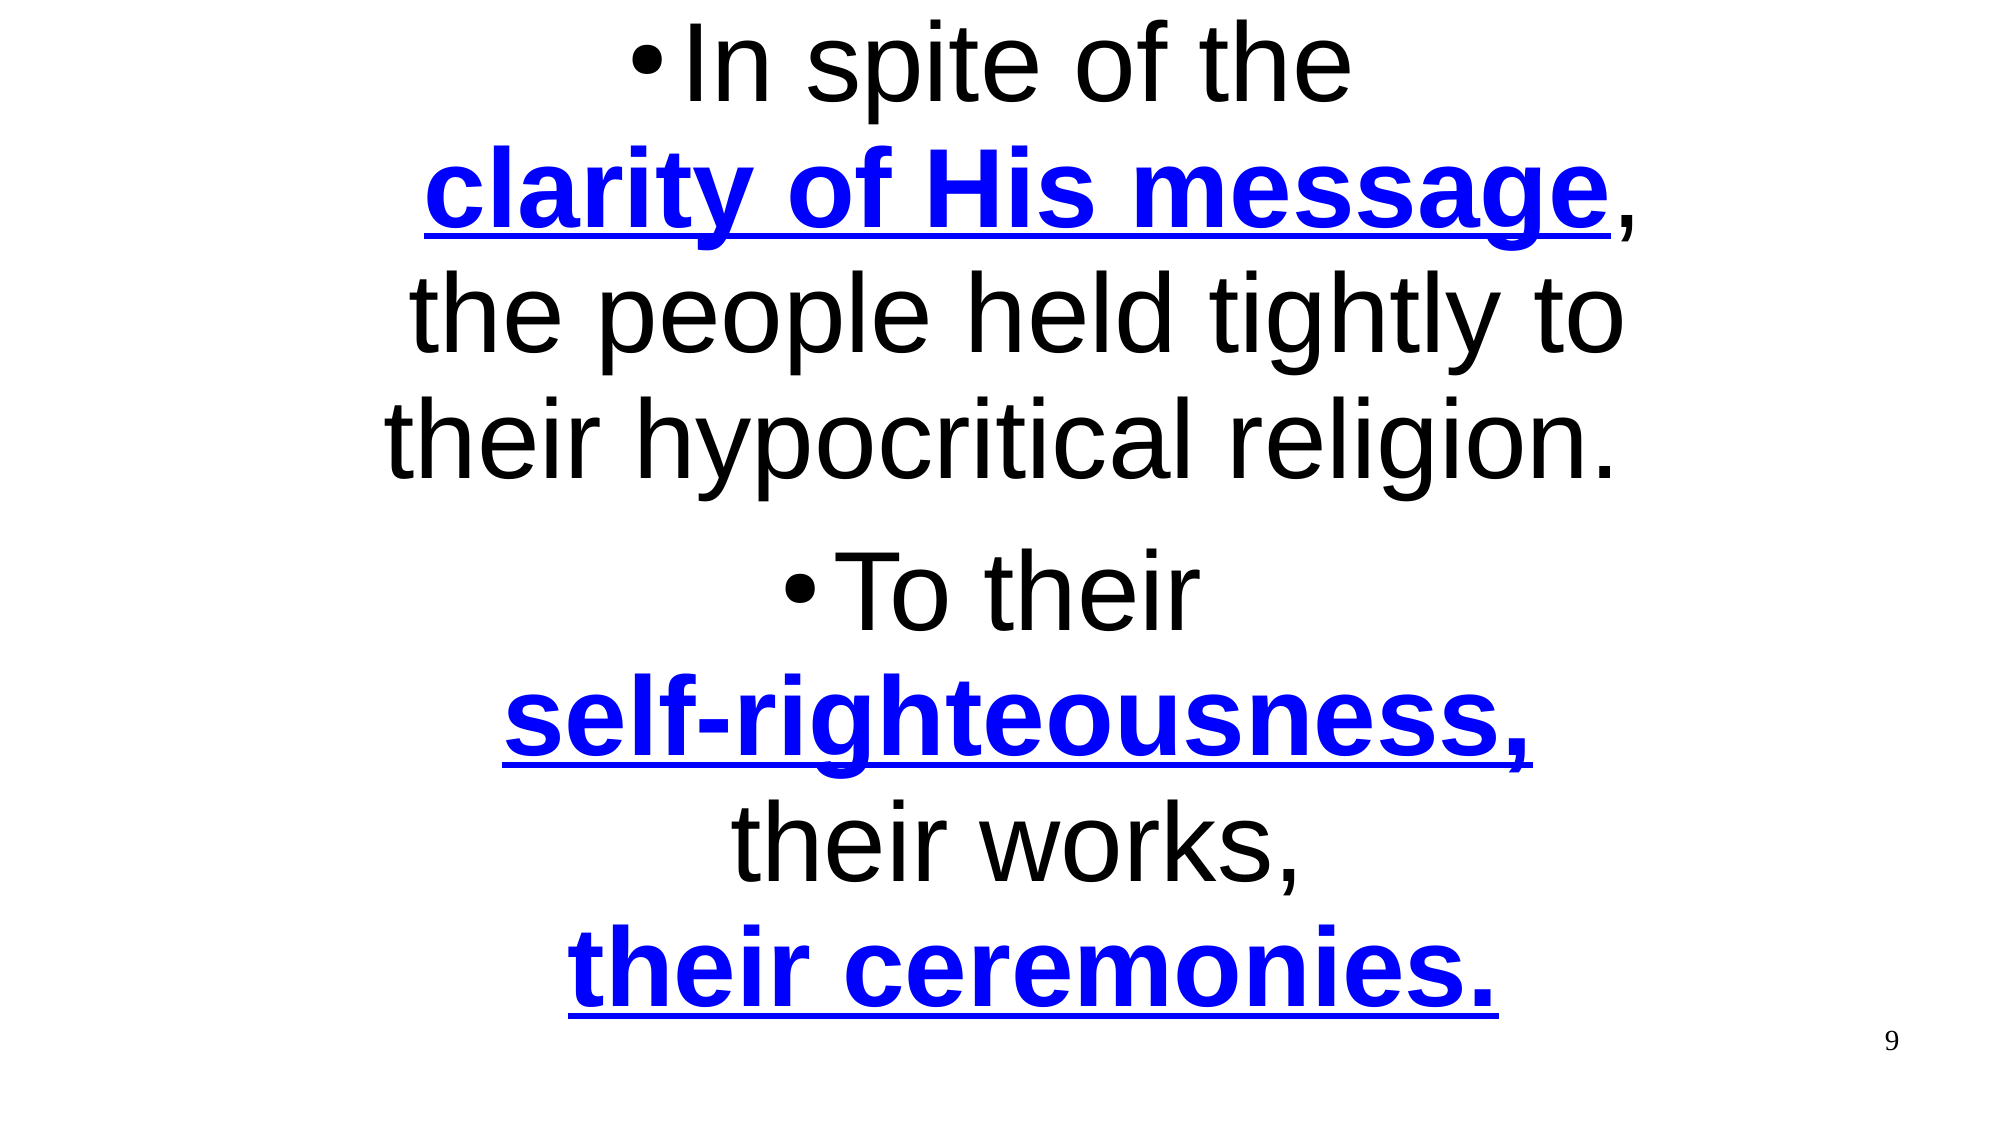

# In spite of the clarity of His message, the people held tightly to their hypocritical religion.
To their
self-righteousness,
their works,
their ceremonies.
9